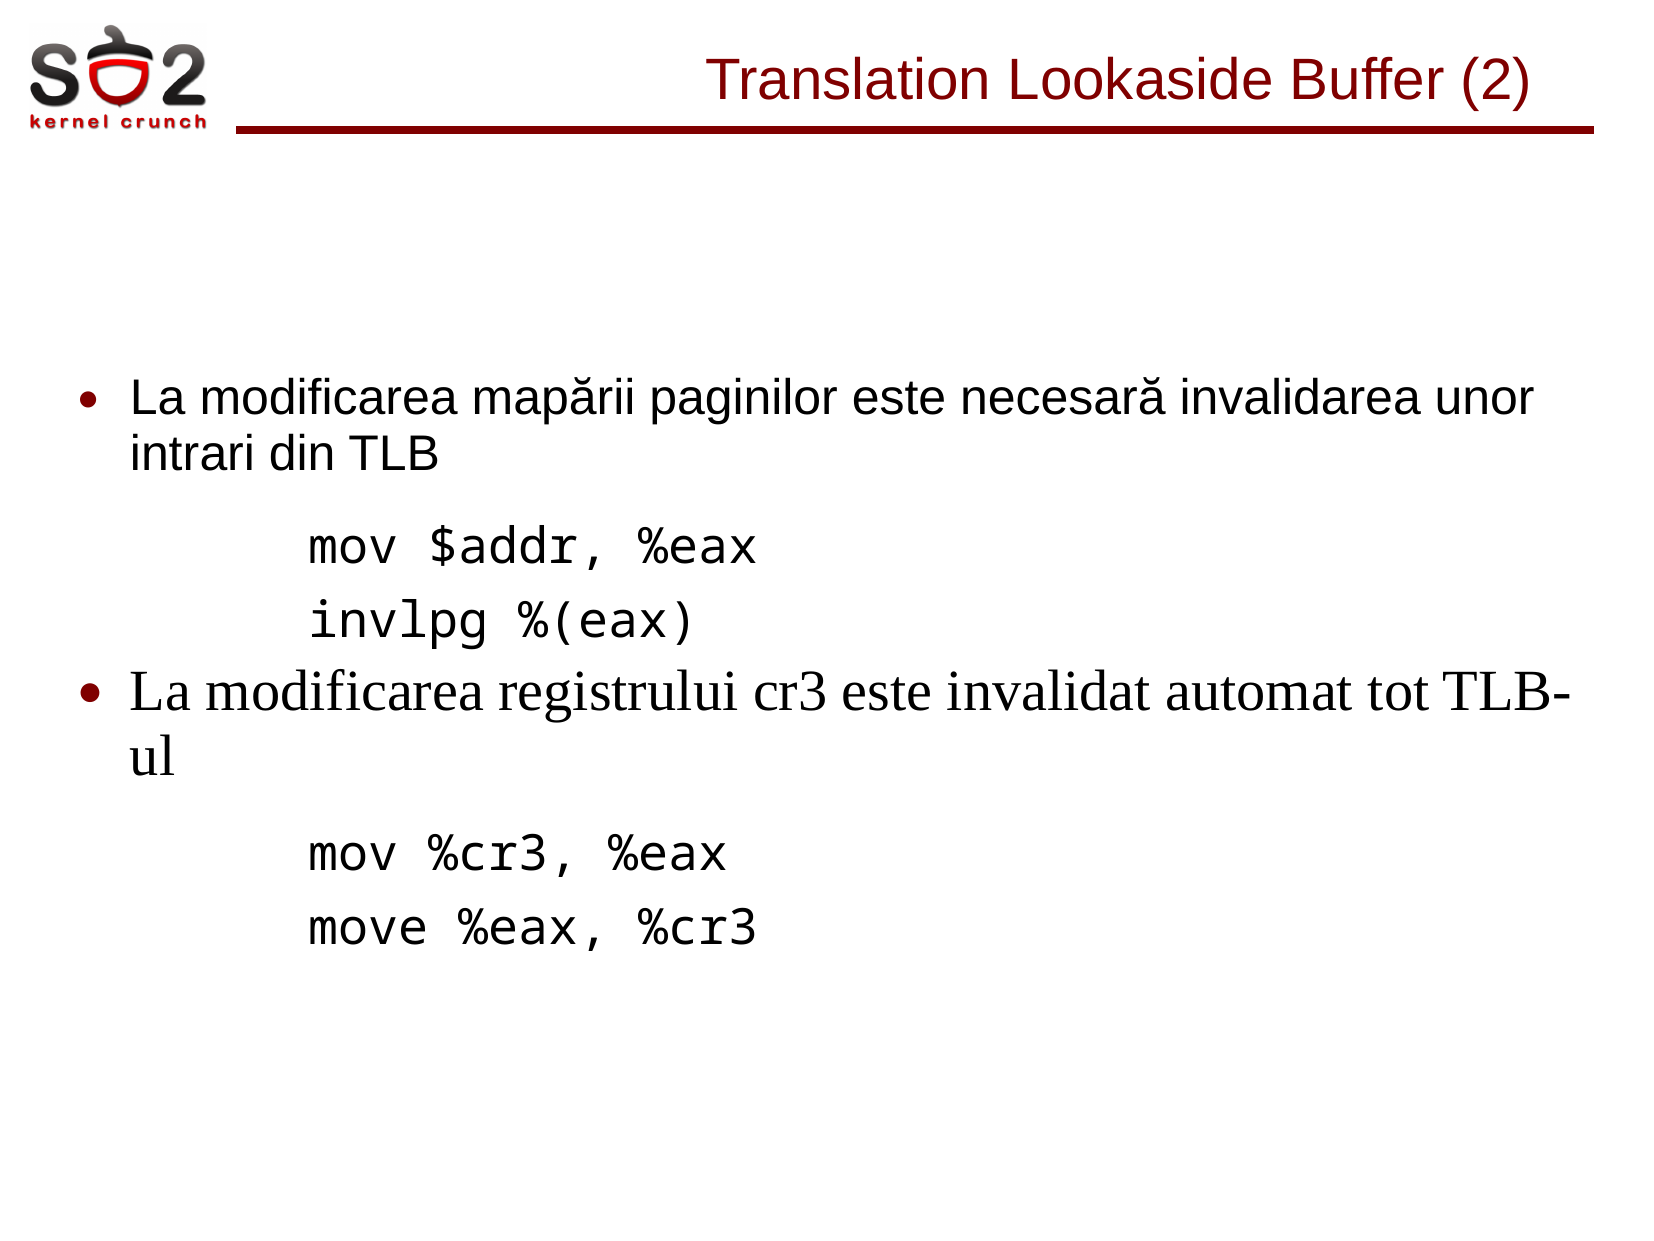

# Translation Lookaside Buffer (2)
La modificarea mapării paginilor este necesară invalidarea unor intrari din TLB
mov $addr, %eax
invlpg %(eax)
La modificarea registrului cr3 este invalidat automat tot TLB-ul
mov %cr3, %eax
move %eax, %cr3